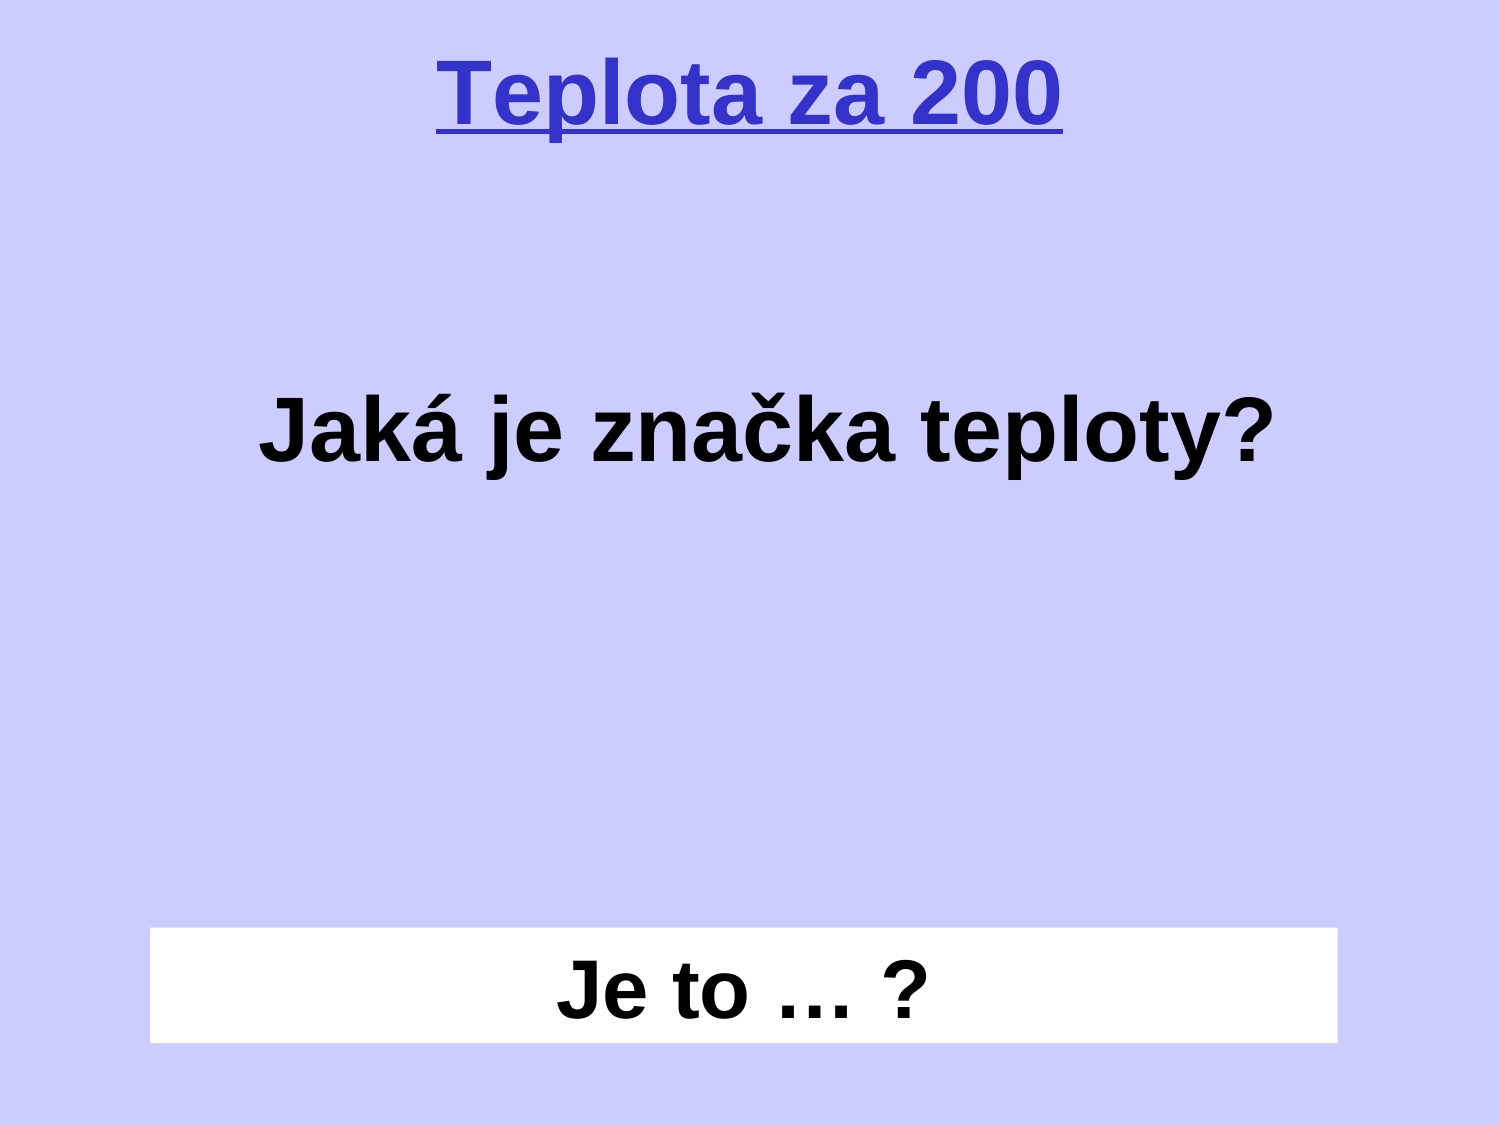

Teplota za 200
Jaká je značka teploty?
Je to … ?